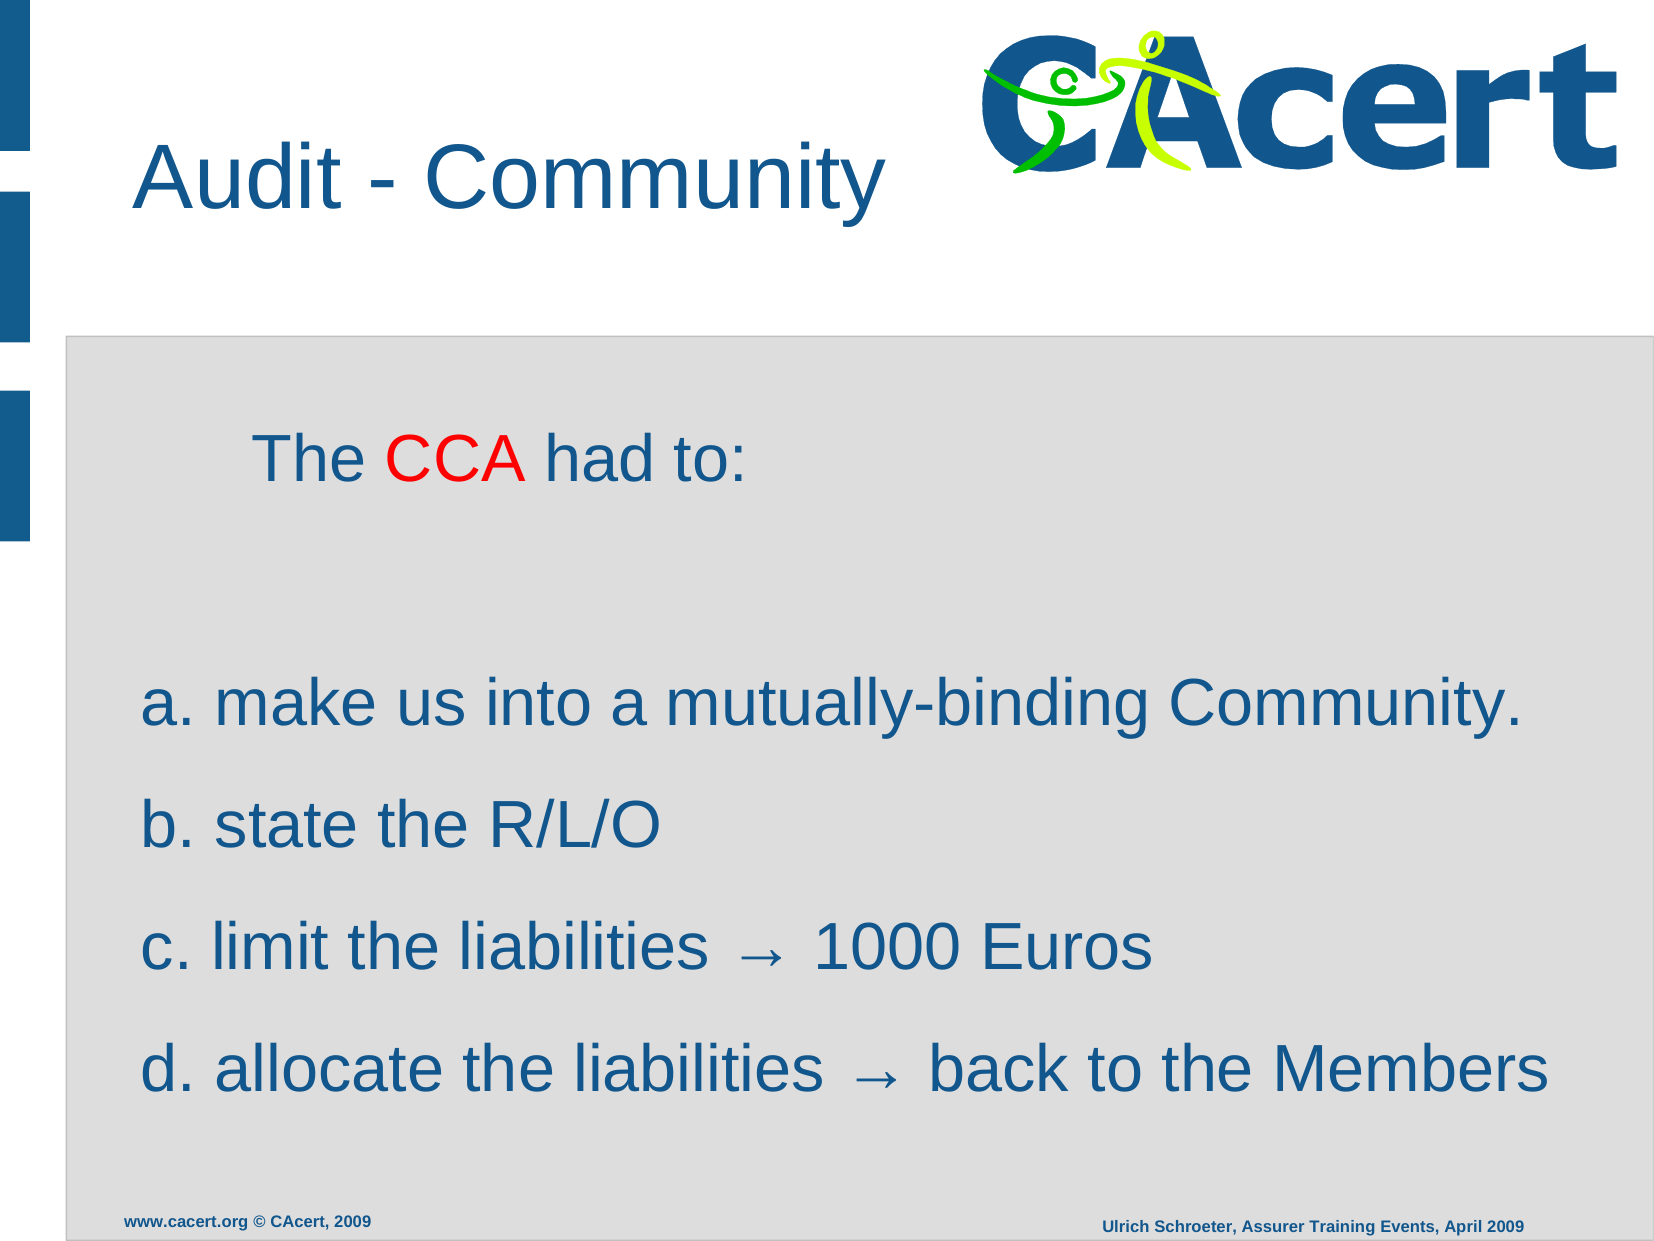

Audit - Community
 The CCA had to:
a. make us into a mutually-binding Community.
b. state the R/L/O
c. limit the liabilities → 1000 Euros
d. allocate the liabilities → back to the Members